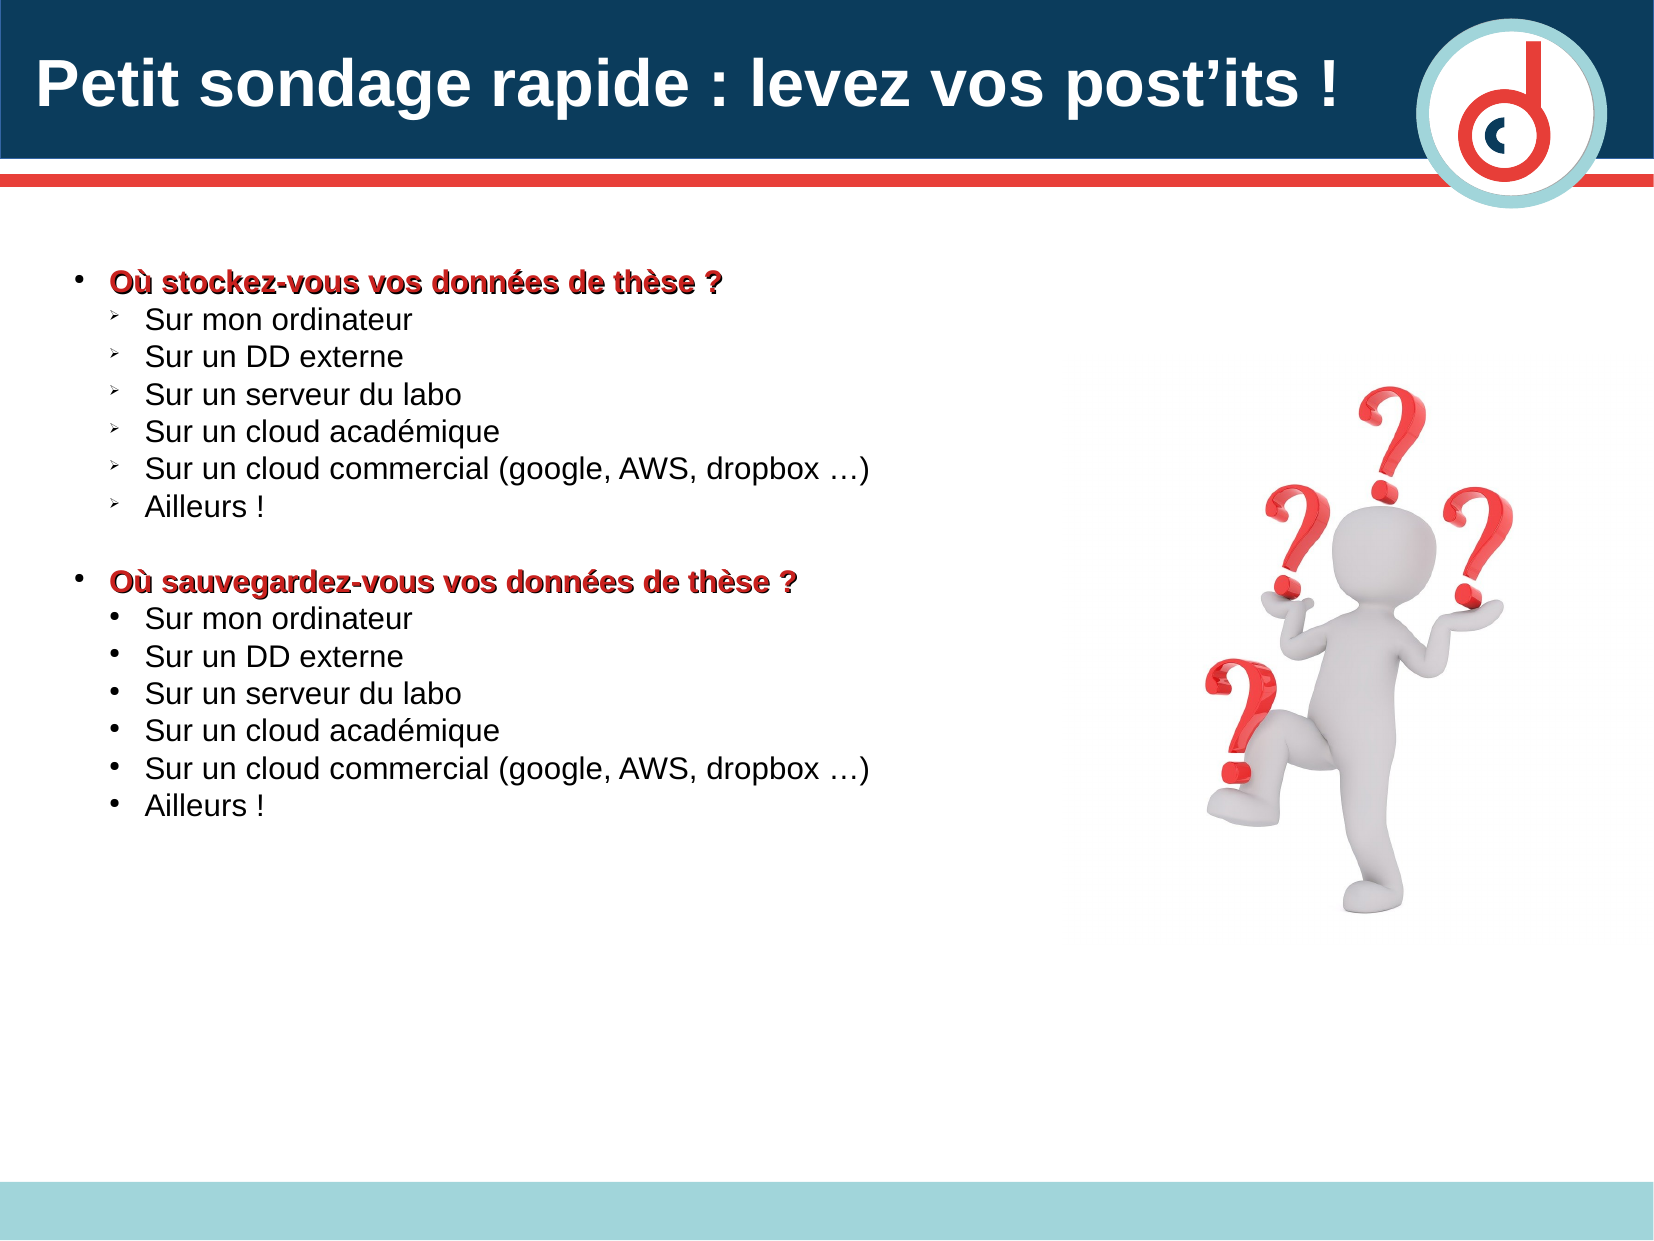

# Petit sondage rapide : levez vos post’its !
Où stockez-vous vos données de thèse ?
Sur mon ordinateur
Sur un DD externe
Sur un serveur du labo
Sur un cloud académique
Sur un cloud commercial (google, AWS, dropbox …)
Ailleurs !
Où sauvegardez-vous vos données de thèse ?
Sur mon ordinateur
Sur un DD externe
Sur un serveur du labo
Sur un cloud académique
Sur un cloud commercial (google, AWS, dropbox …)
Ailleurs !